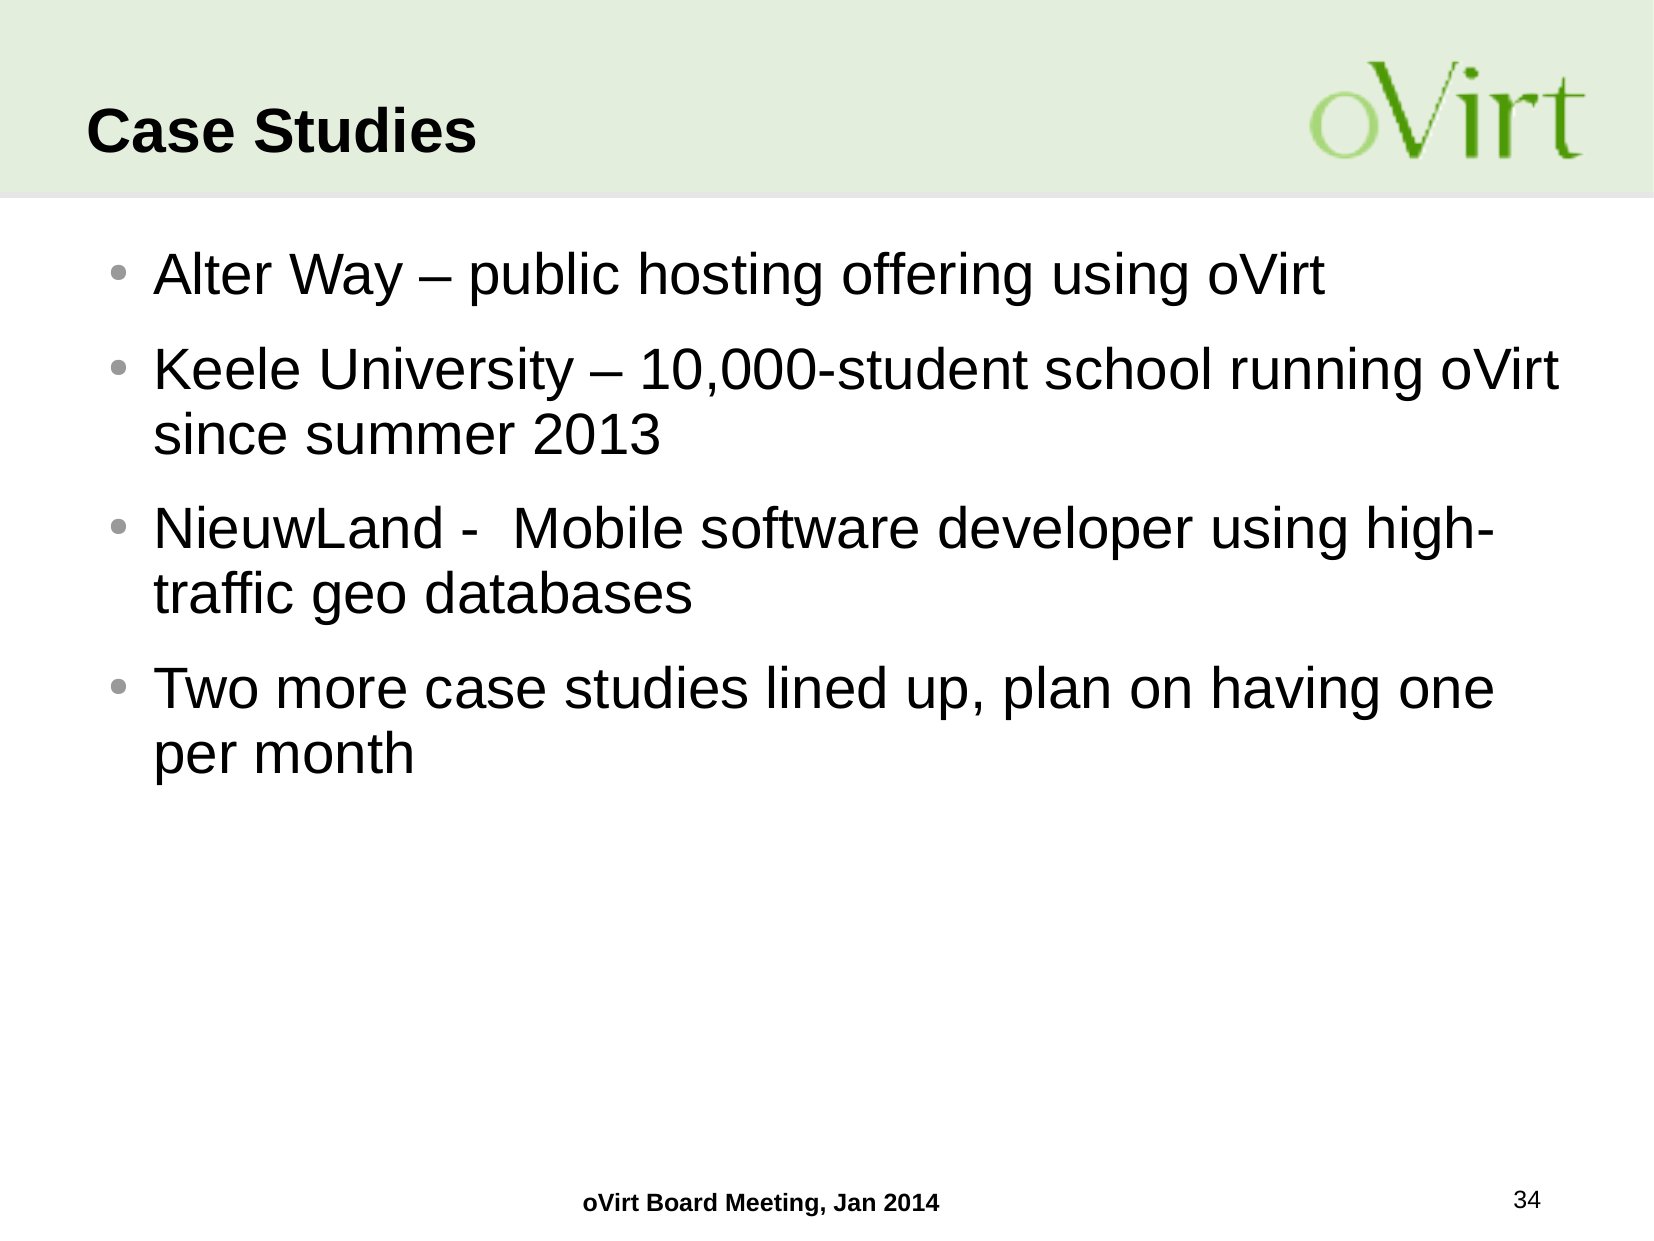

# Case Studies
Alter Way – public hosting offering using oVirt
Keele University – 10,000-student school running oVirt since summer 2013
NieuwLand - Mobile software developer using high-traffic geo databases
Two more case studies lined up, plan on having one per month